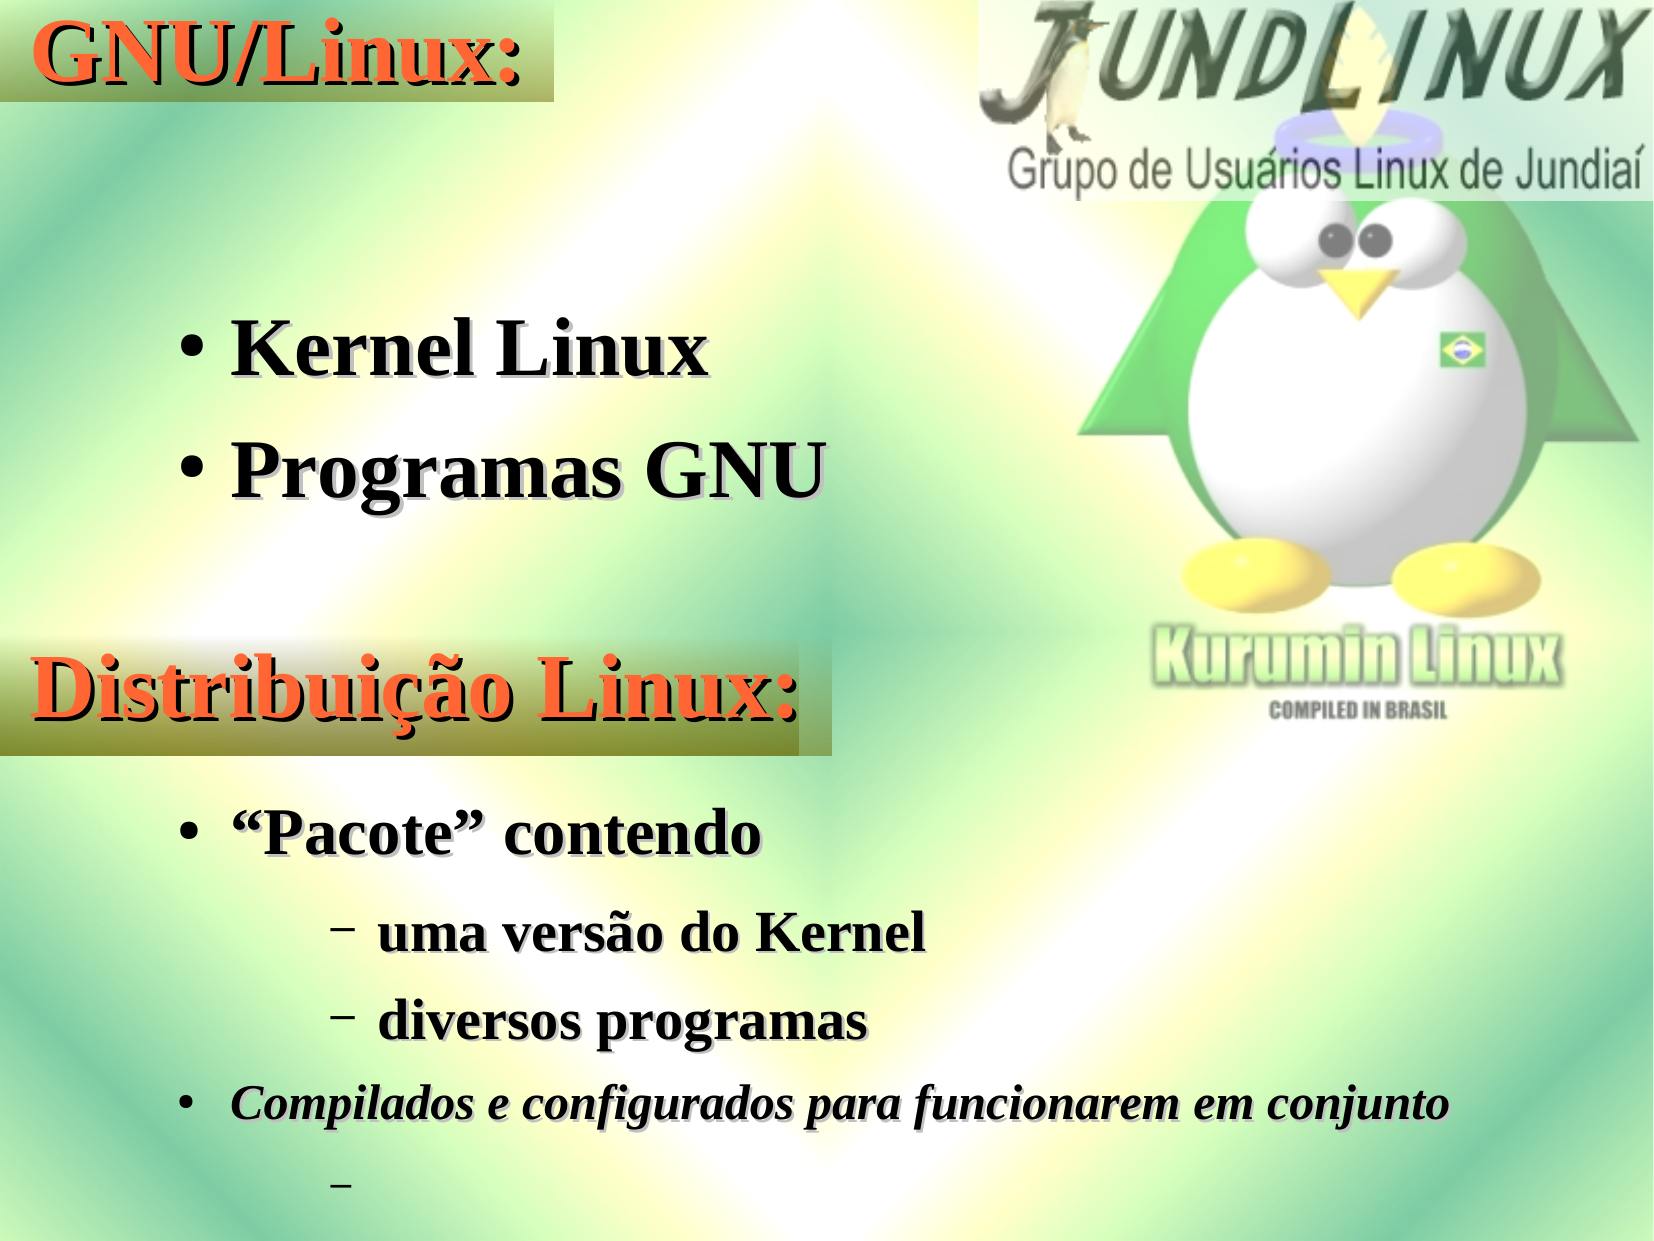

GNU/Linux:
Kernel Linux
Programas GNU
Distribuição Linux:
# “Pacote” contendo
uma versão do Kernel
diversos programas
Compilados e configurados para funcionarem em conjunto